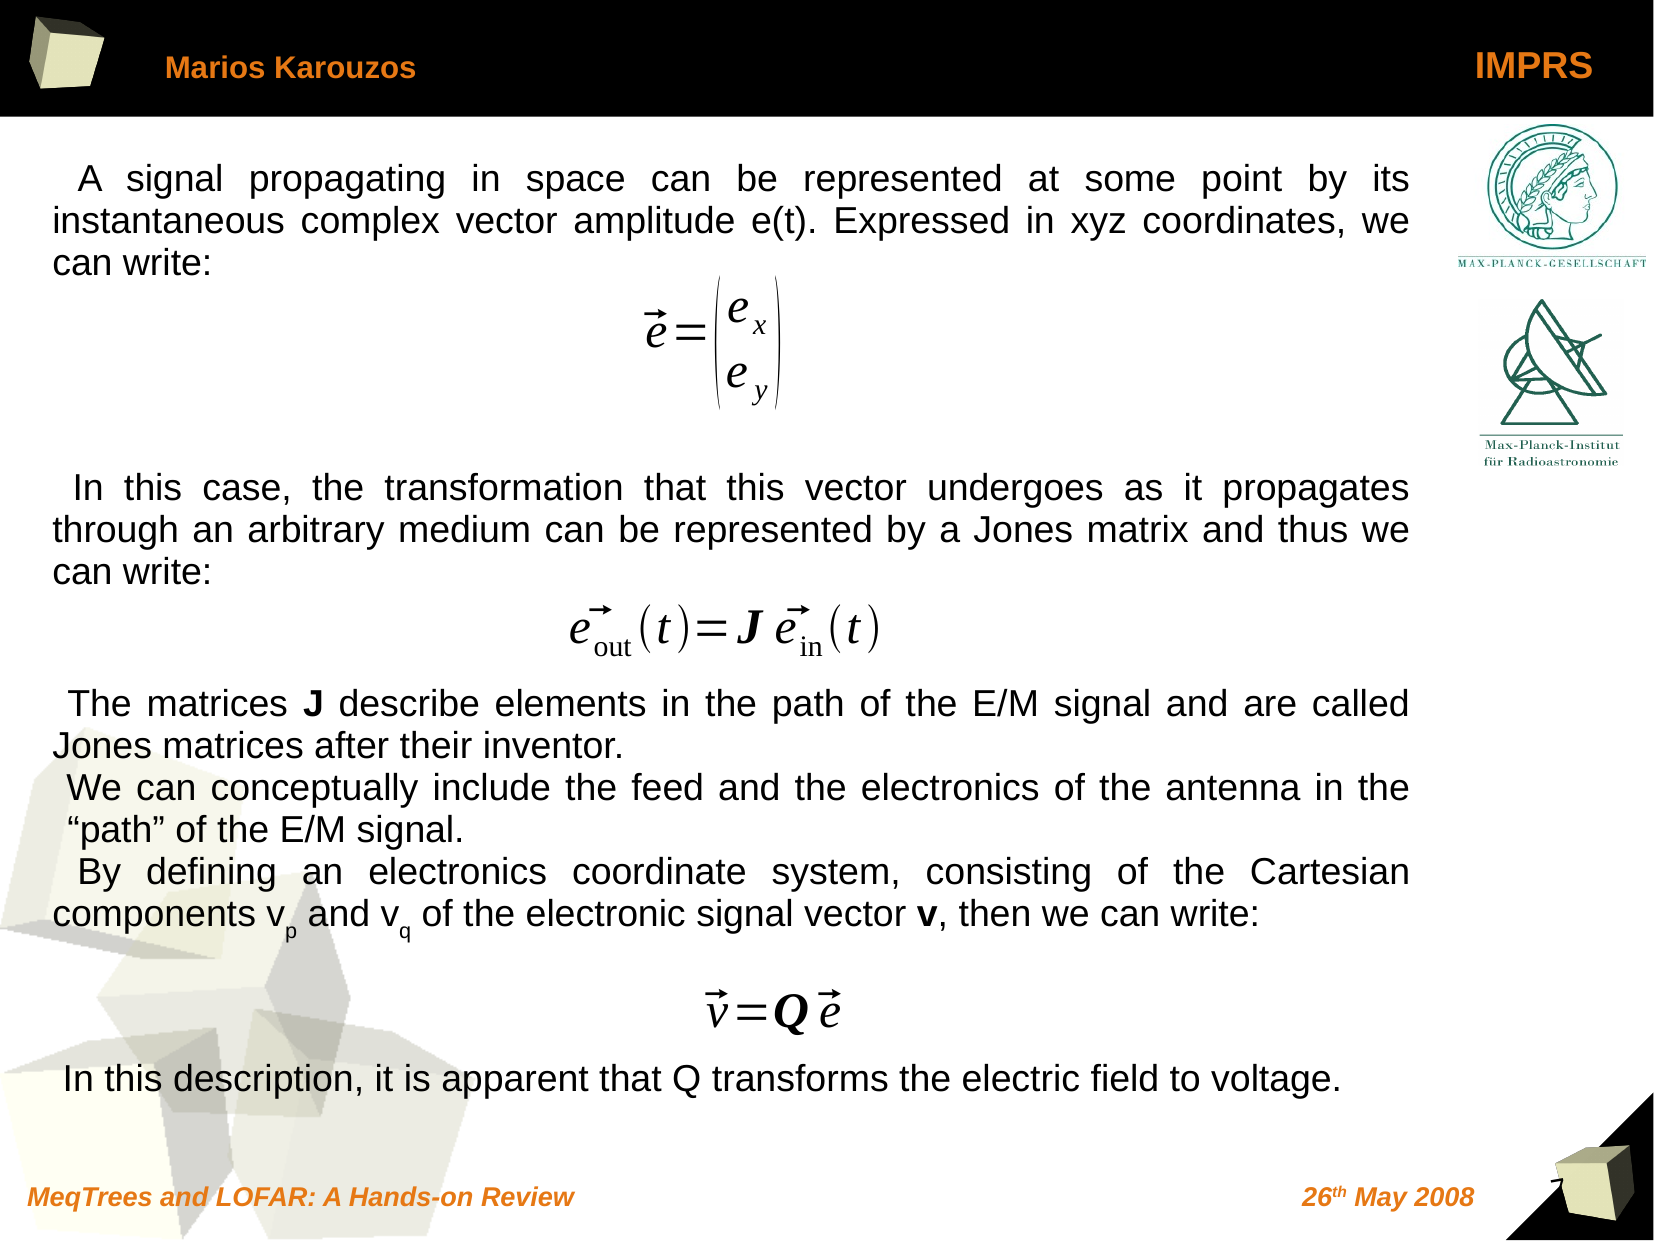

Marios Karouzos														 IMPRS
 A signal propagating in space can be represented at some point by its instantaneous complex vector amplitude e(t). Expressed in xyz coordinates, we can write:
 In this case, the transformation that this vector undergoes as it propagates through an arbitrary medium can be represented by a Jones matrix and thus we can write:
 The matrices J describe elements in the path of the E/M signal and are called Jones matrices after their inventor.
 We can conceptually include the feed and the electronics of the antenna in the “path” of the E/M signal.
 By defining an electronics coordinate system, consisting of the Cartesian components vp and vq of the electronic signal vector v, then we can write:
 In this description, it is apparent that Q transforms the electric field to voltage.
MeqTrees and LOFAR: A Hands-on Review										26th May 2008